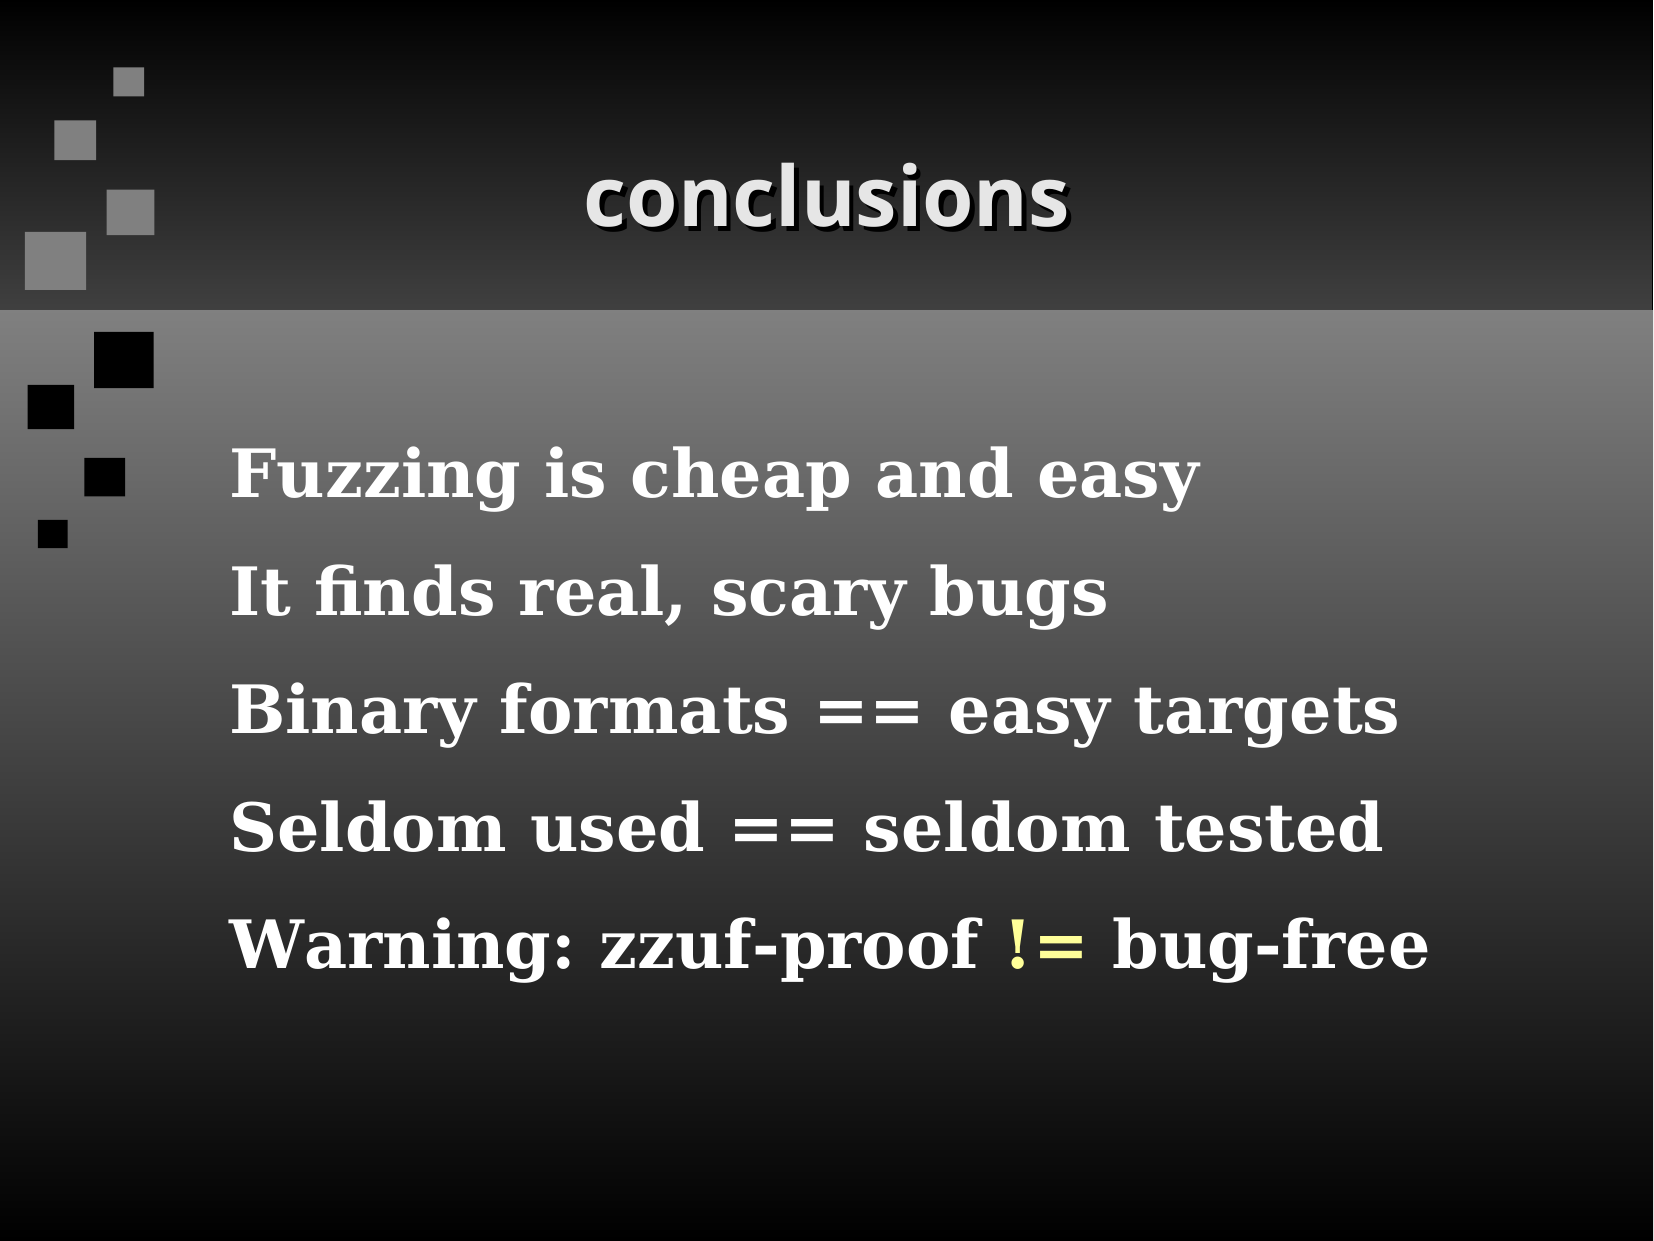

# conclusions
Fuzzing is cheap and easy
It finds real, scary bugs
Binary formats == easy targets
Seldom used == seldom tested
Warning: zzuf-proof != bug-free